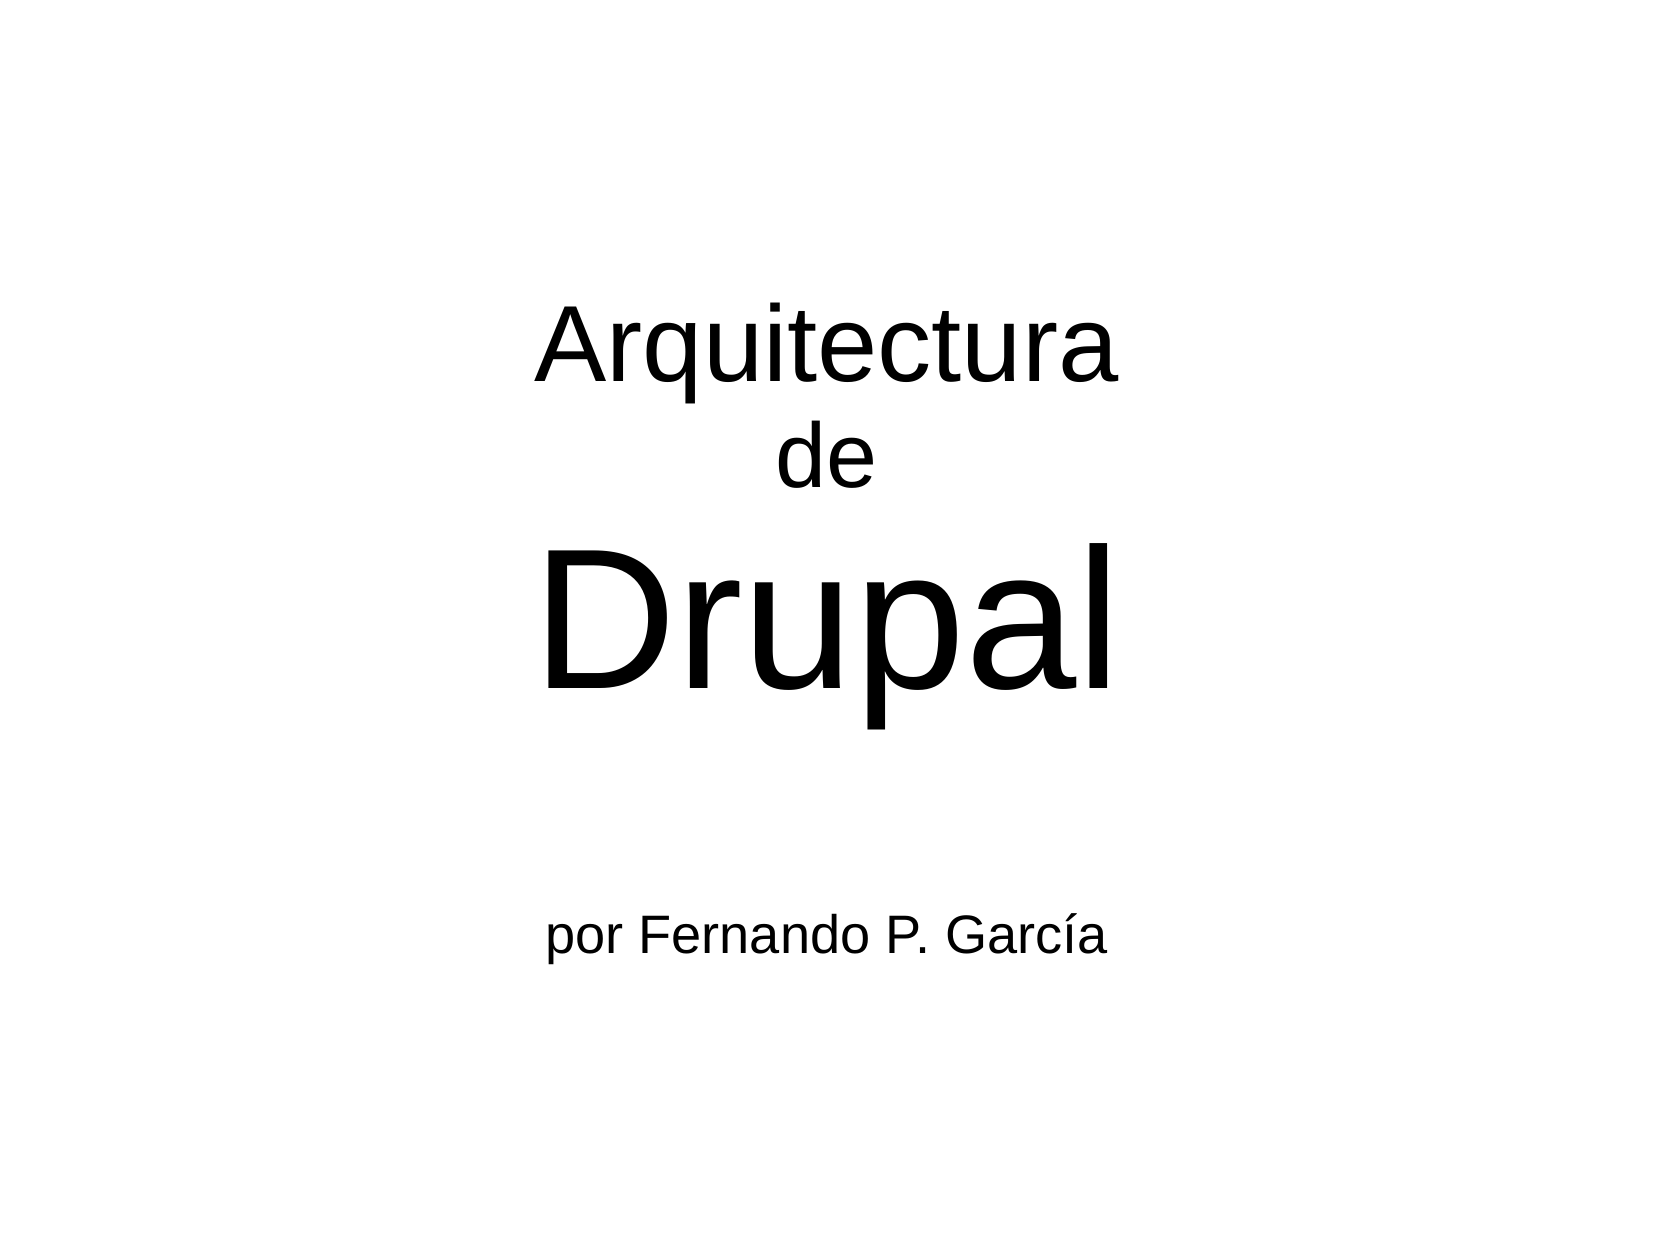

Arquitectura
de
Drupal
# por Fernando P. García